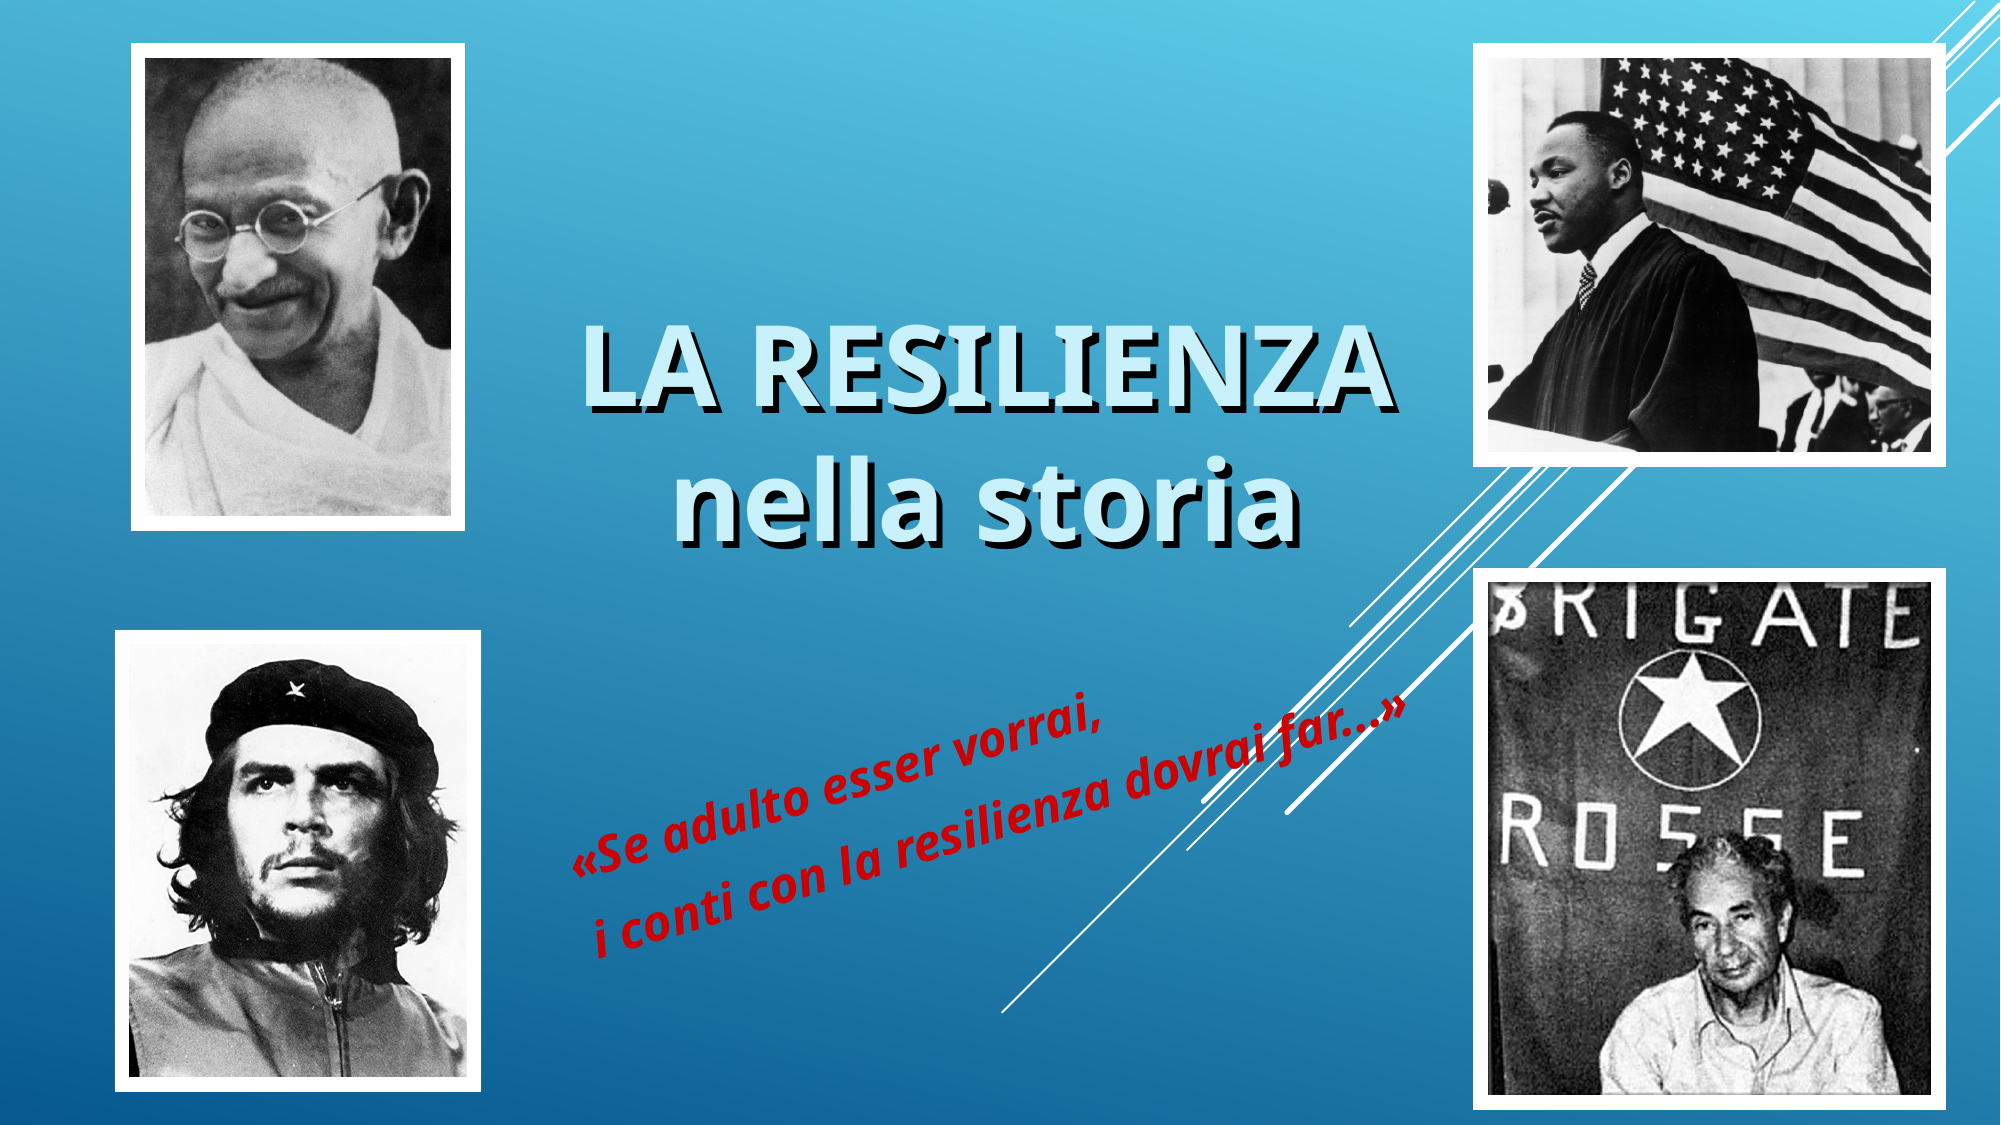

LA RESILIENZA
nella storia
«Se adulto esser vorrai,
i conti con la resilienza dovrai far...»